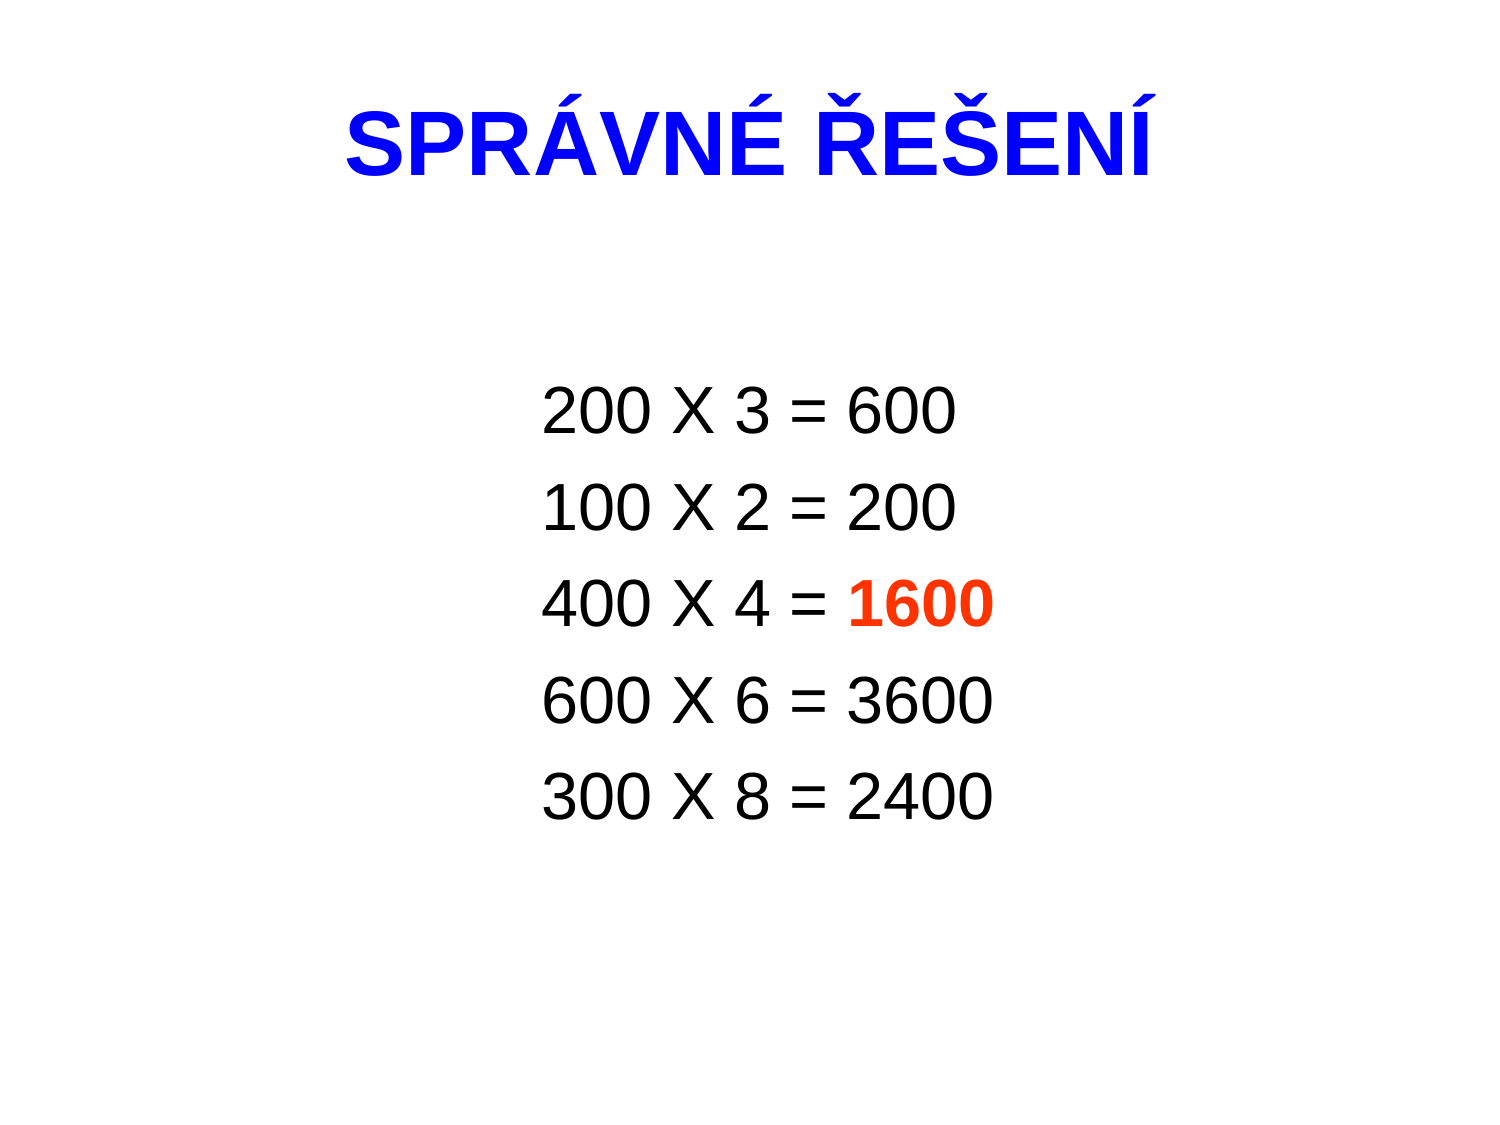

# SPRÁVNÉ ŘEŠENÍ
200 X 3 = 600
100 X 2 = 200
 400 X 4 = 1600
 600 X 6 = 3600
 300 X 8 = 2400